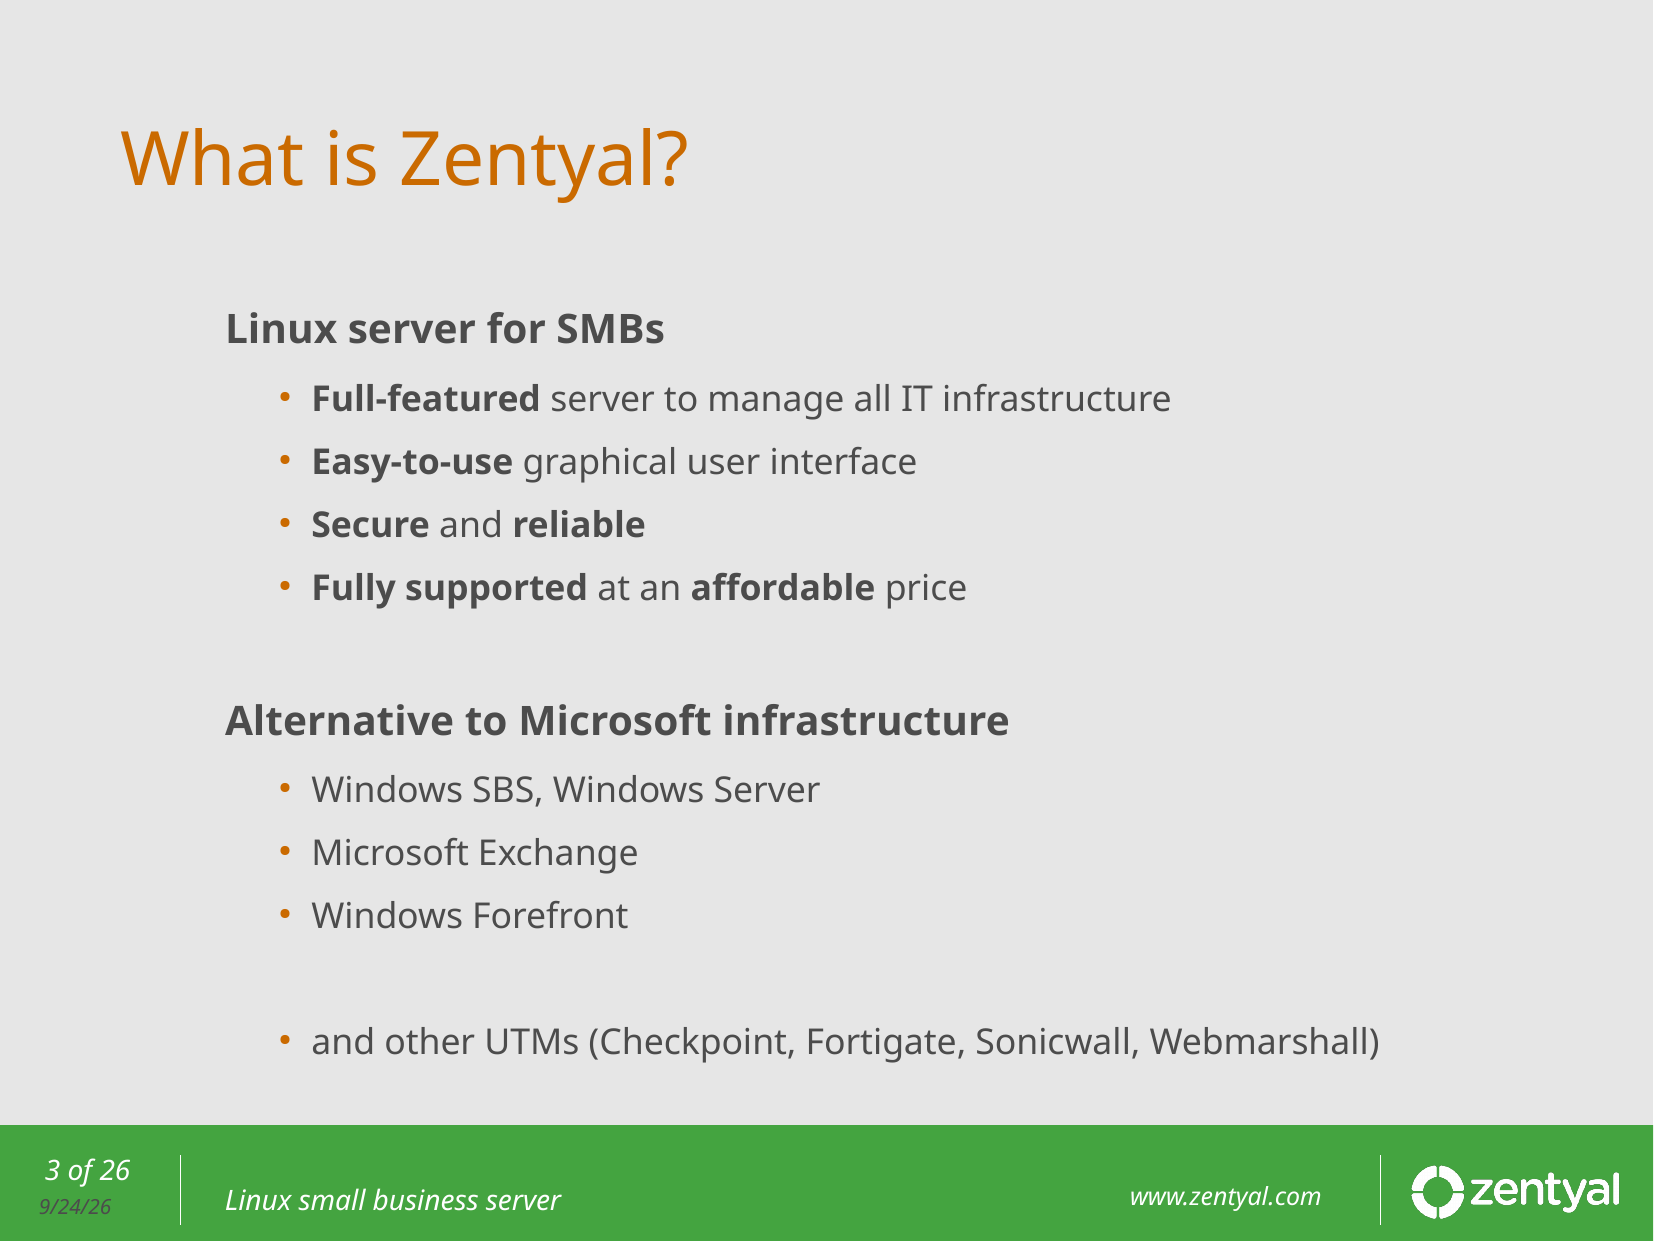

# What is Zentyal?
Linux server for SMBs
Full-featured server to manage all IT infrastructure
Easy-to-use graphical user interface
Secure and reliable
Fully supported at an affordable price
Alternative to Microsoft infrastructure
Windows SBS, Windows Server
Microsoft Exchange
Windows Forefront
and other UTMs (Checkpoint, Fortigate, Sonicwall, Webmarshall)